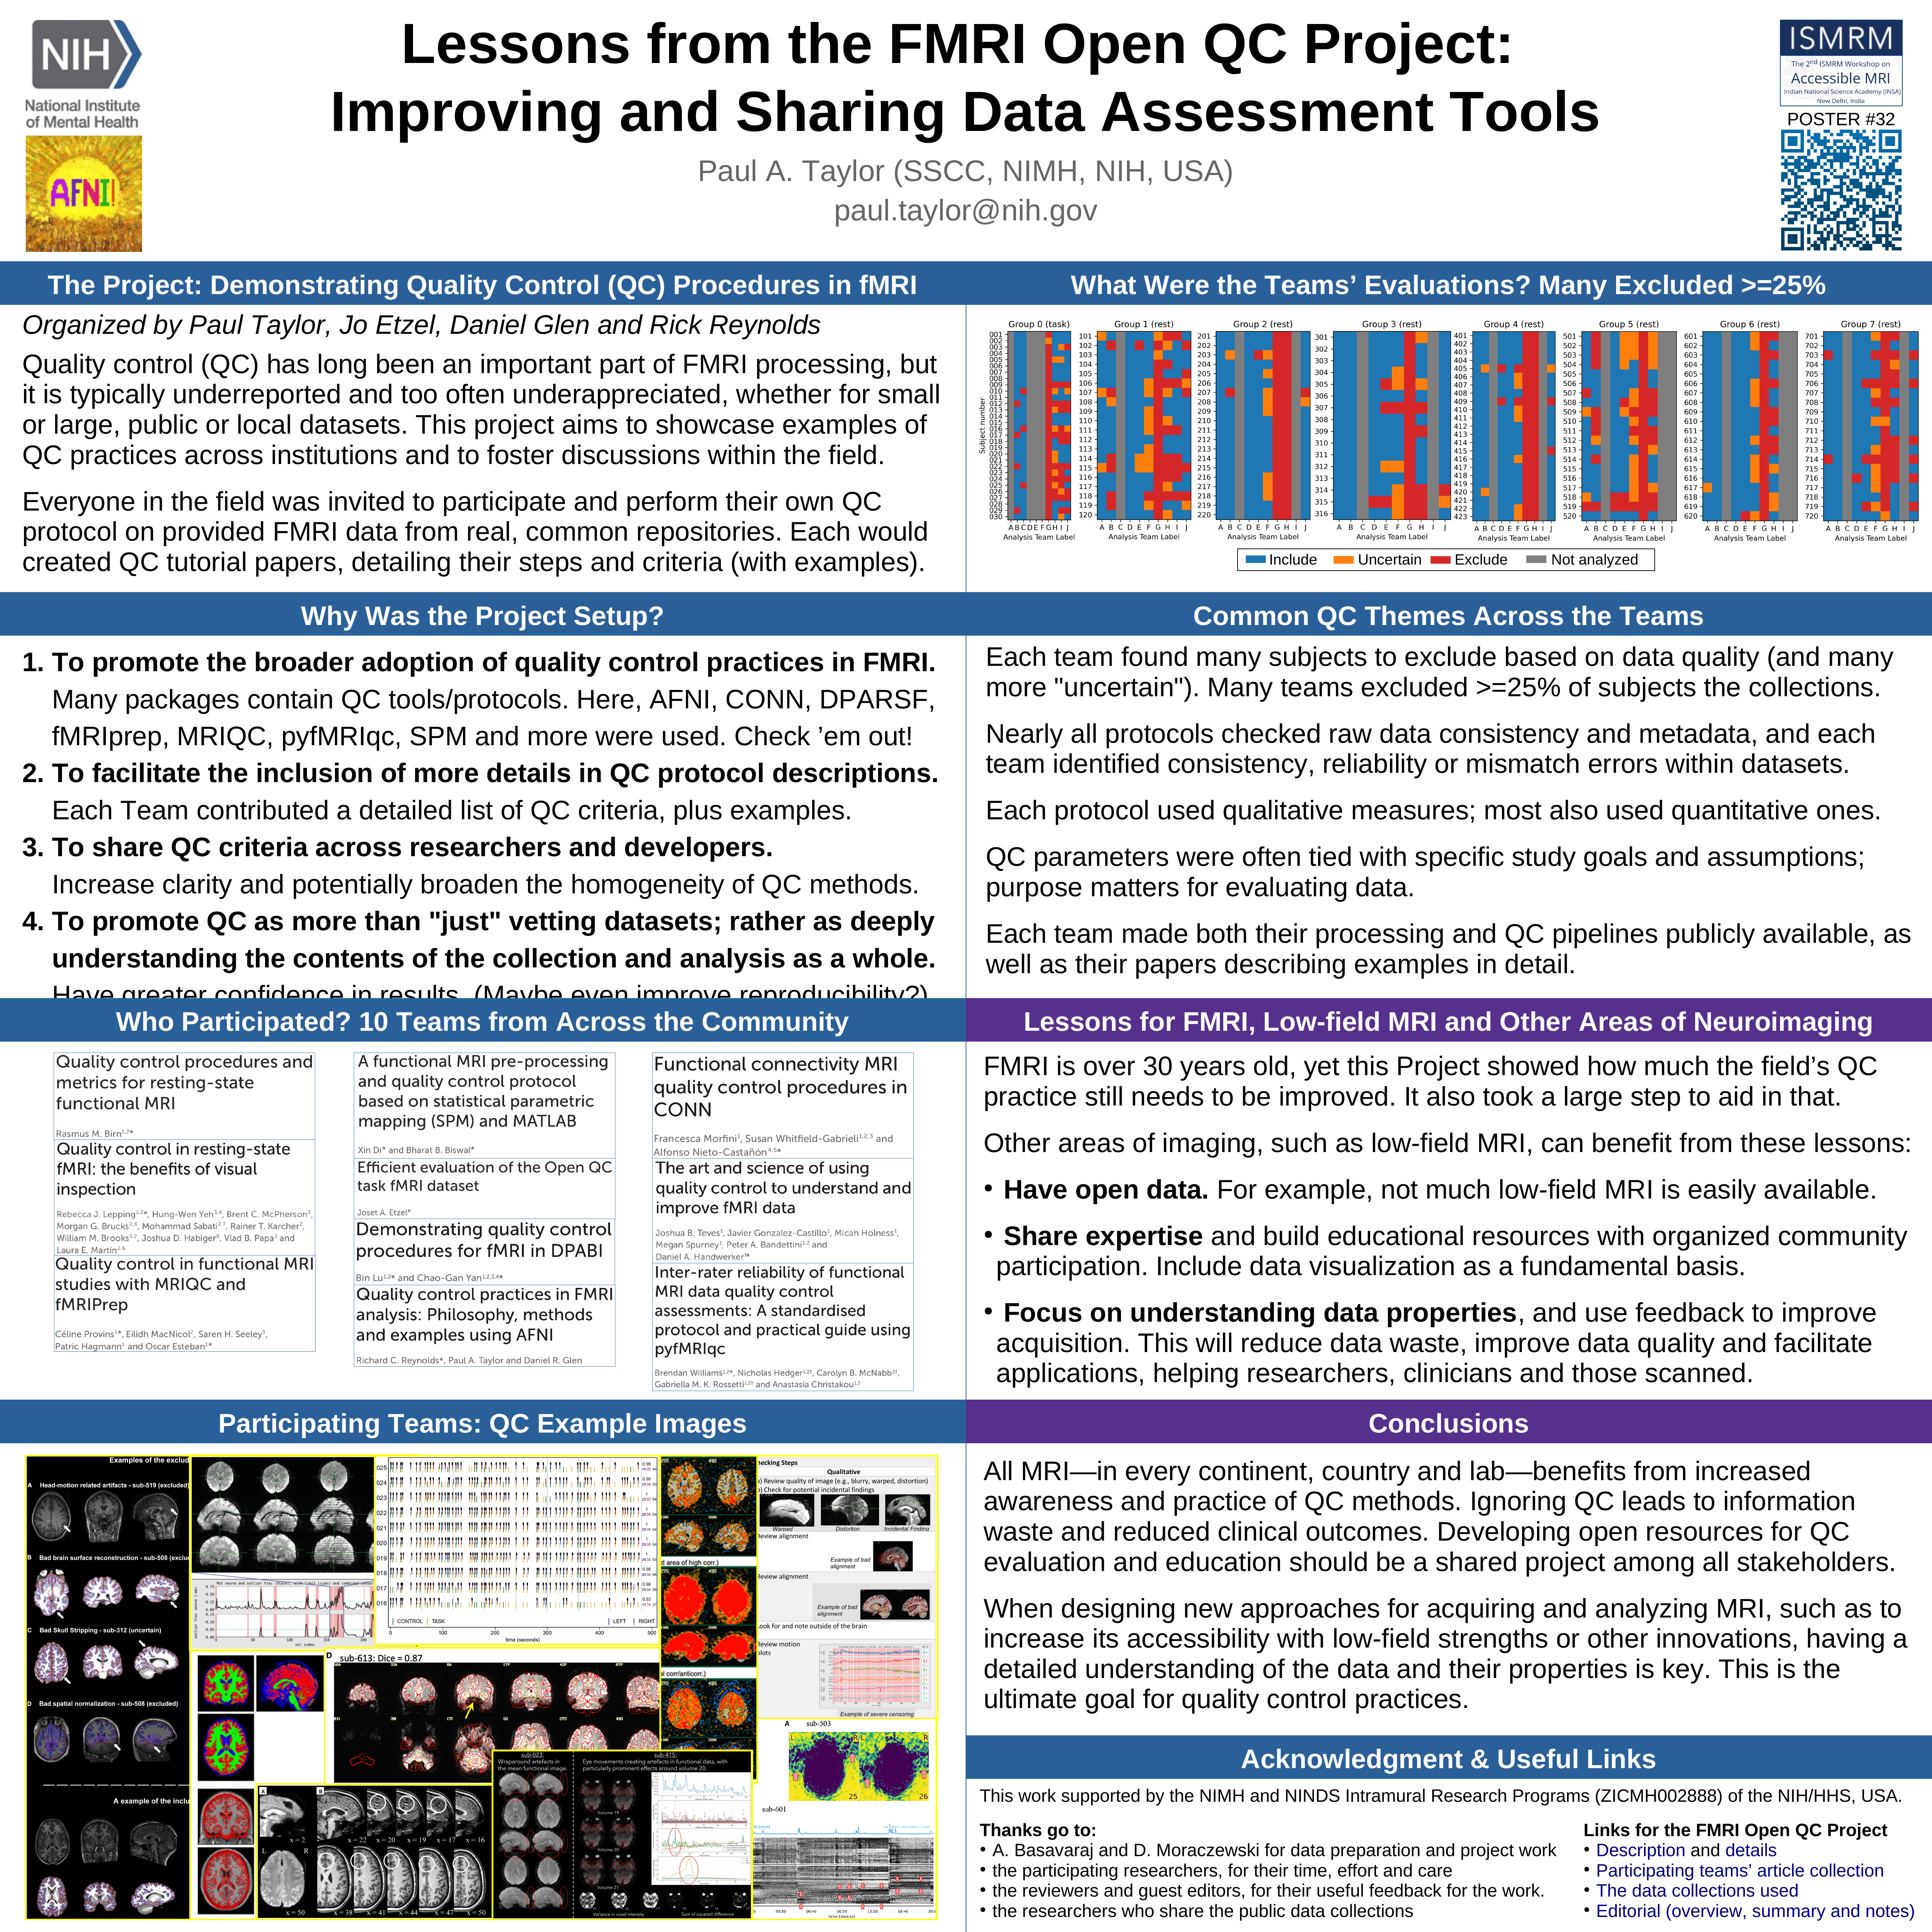

Lessons from the FMRI Open QC Project:
Improving and Sharing Data Assessment Tools
POSTER #32
Paul A. Taylor (SSCC, NIMH, NIH, USA)
paul.taylor@nih.gov
The Project: Demonstrating Quality Control (QC) Procedures in fMRI
What Were the Teams’ Evaluations? Many Excluded >=25%
Organized by Paul Taylor, Jo Etzel, Daniel Glen and Rick Reynolds
Quality control (QC) has long been an important part of FMRI processing, but it is typically underreported and too often underappreciated, whether for small or large, public or local datasets. This project aims to showcase examples of QC practices across institutions and to foster discussions within the field.
Everyone in the field was invited to participate and perform their own QC protocol on provided FMRI data from real, common repositories. Each would created QC tutorial papers, detailing their steps and criteria (with examples).
Include
Uncertain
Exclude
Not analyzed
Why Was the Project Setup?
Common QC Themes Across the Teams
 To promote the broader adoption of quality control practices in FMRI.
 Many packages contain QC tools/protocols. Here, AFNI, CONN, DPARSF,
 fMRIprep, MRIQC, pyfMRIqc, SPM and more were used. Check ’em out!
 To facilitate the inclusion of more details in QC protocol descriptions.
 Each Team contributed a detailed list of QC criteria, plus examples.
 To share QC criteria across researchers and developers.
 Increase clarity and potentially broaden the homogeneity of QC methods.
 To promote QC as more than "just" vetting datasets; rather as deeply
 understanding the contents of the collection and analysis as a whole.
 Have greater confidence in results. (Maybe even improve reproducibility?)
Each team found many subjects to exclude based on data quality (and many more "uncertain"). Many teams excluded >=25% of subjects the collections.
Nearly all protocols checked raw data consistency and metadata, and each team identified consistency, reliability or mismatch errors within datasets.
Each protocol used qualitative measures; most also used quantitative ones.
QC parameters were often tied with specific study goals and assumptions; purpose matters for evaluating data.
Each team made both their processing and QC pipelines publicly available, as well as their papers describing examples in detail.
Who Participated? 10 Teams from Across the Community
Lessons for FMRI, Low-field MRI and Other Areas of Neuroimaging
FMRI is over 30 years old, yet this Project showed how much the field’s QC practice still needs to be improved. It also took a large step to aid in that.
Other areas of imaging, such as low-field MRI, can benefit from these lessons:
 Have open data. For example, not much low-field MRI is easily available.
 Share expertise and build educational resources with organized community participation. Include data visualization as a fundamental basis.
 Focus on understanding data properties, and use feedback to improve acquisition. This will reduce data waste, improve data quality and facilitate applications, helping researchers, clinicians and those scanned.
Participating Teams: QC Example Images
Conclusions
All MRI—in every continent, country and lab—benefits from increased awareness and practice of QC methods. Ignoring QC leads to information waste and reduced clinical outcomes. Developing open resources for QC evaluation and education should be a shared project among all stakeholders.
When designing new approaches for acquiring and analyzing MRI, such as to increase its accessibility with low-field strengths or other innovations, having a detailed understanding of the data and their properties is key. This is the ultimate goal for quality control practices.
Acknowledgment & Useful Links
This work supported by the NIMH and NINDS Intramural Research Programs (ZICMH002888) of the NIH/HHS, USA.
Thanks go to:
A. Basavaraj and D. Moraczewski for data preparation and project work
the participating researchers, for their time, effort and care
the reviewers and guest editors, for their useful feedback for the work.
the researchers who share the public data collections
Links for the FMRI Open QC Project
Description and details
Participating teams’ article collection
The data collections used
Editorial (overview, summary and notes)